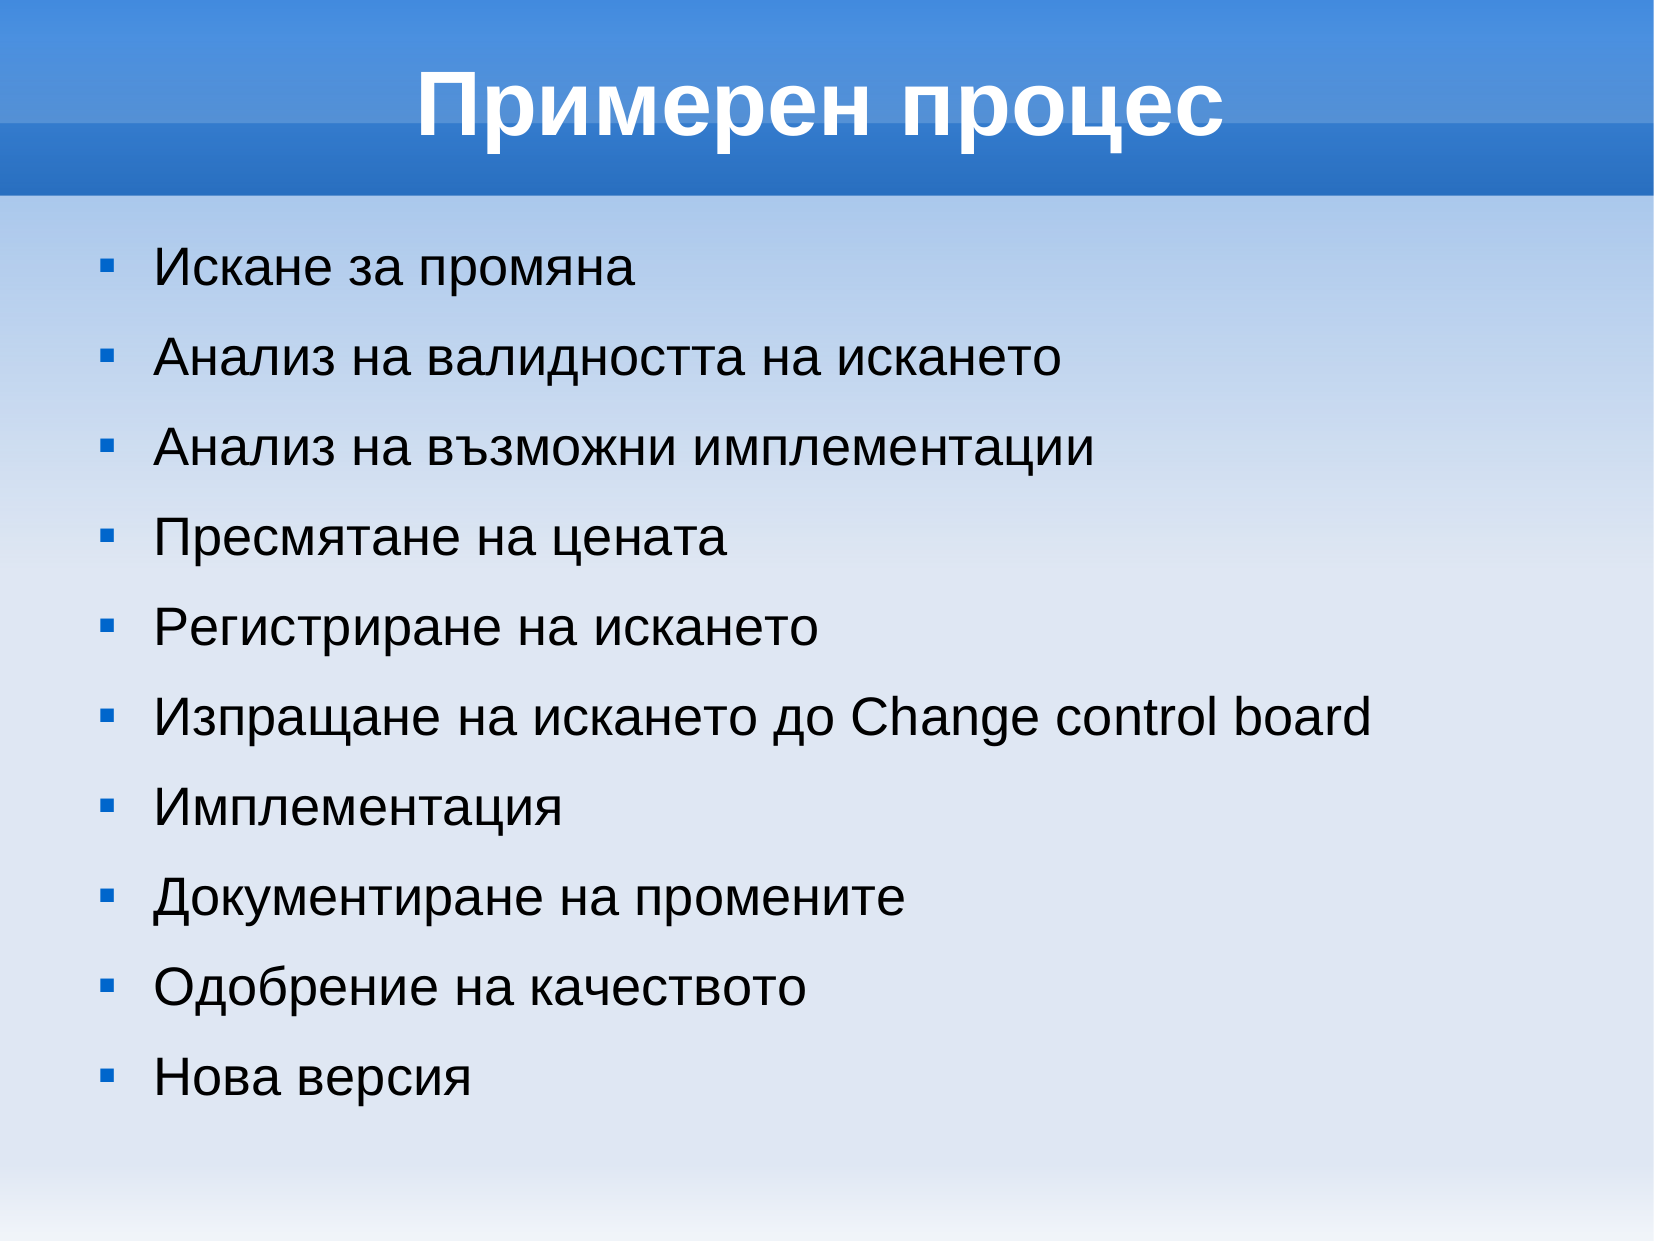

# Примерен процес
Искане за промяна
Анализ на валидността на искането
Анализ на възможни имплементации
Пресмятане на цената
Регистриране на искането
Изпращане на искането до Change control board
Имплементация
Документиране на промените
Одобрение на качеството
Нова версия